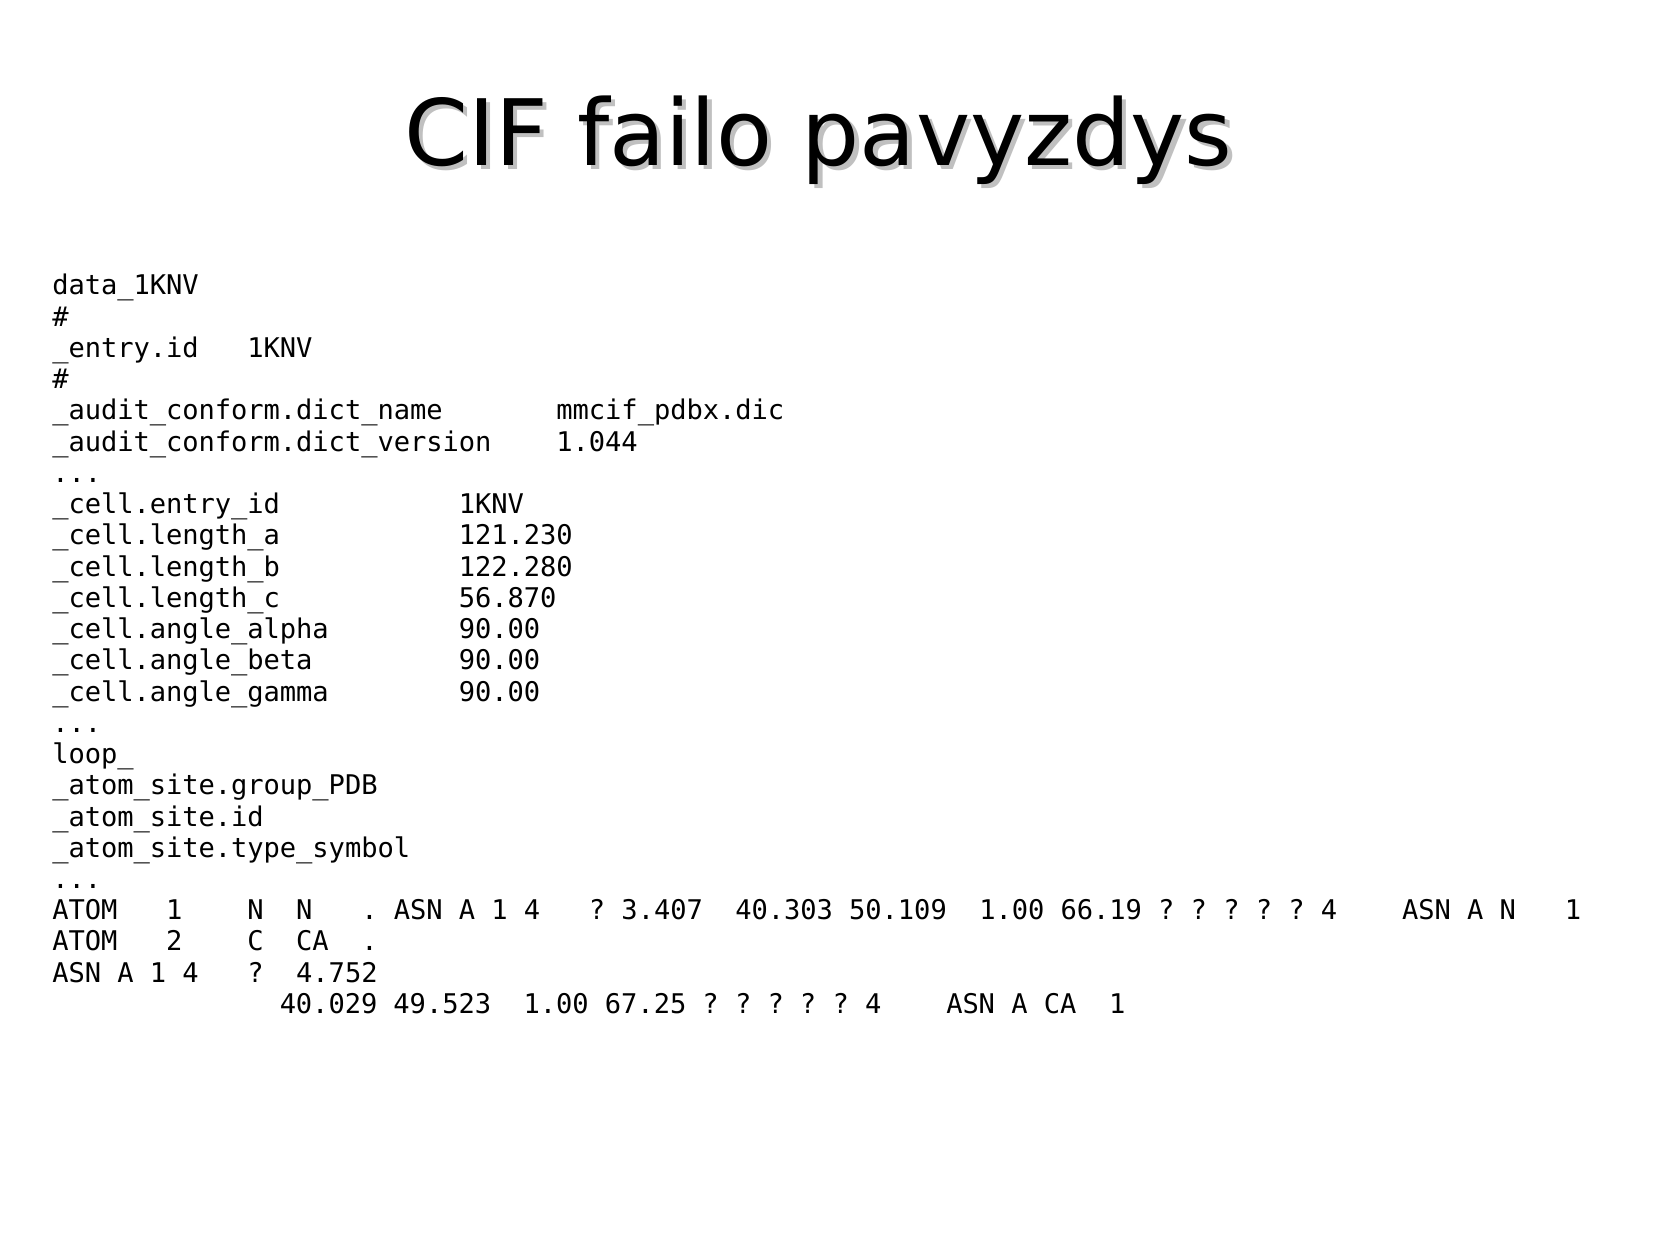

# CIF failo pavyzdys
data_1KNV
#
_entry.id 1KNV
#
_audit_conform.dict_name mmcif_pdbx.dic
_audit_conform.dict_version 1.044
...
_cell.entry_id 1KNV
_cell.length_a 121.230
_cell.length_b 122.280
_cell.length_c 56.870
_cell.angle_alpha 90.00
_cell.angle_beta 90.00
_cell.angle_gamma 90.00
...
loop_
_atom_site.group_PDB
_atom_site.id
_atom_site.type_symbol
...
ATOM 1 N N . ASN A 1 4 ? 3.407 40.303 50.109 1.00 66.19 ? ? ? ? ? 4 ASN A N 1
ATOM 2 C CA .
ASN A 1 4 ? 4.752
 40.029 49.523 1.00 67.25 ? ? ? ? ? 4 ASN A CA 1